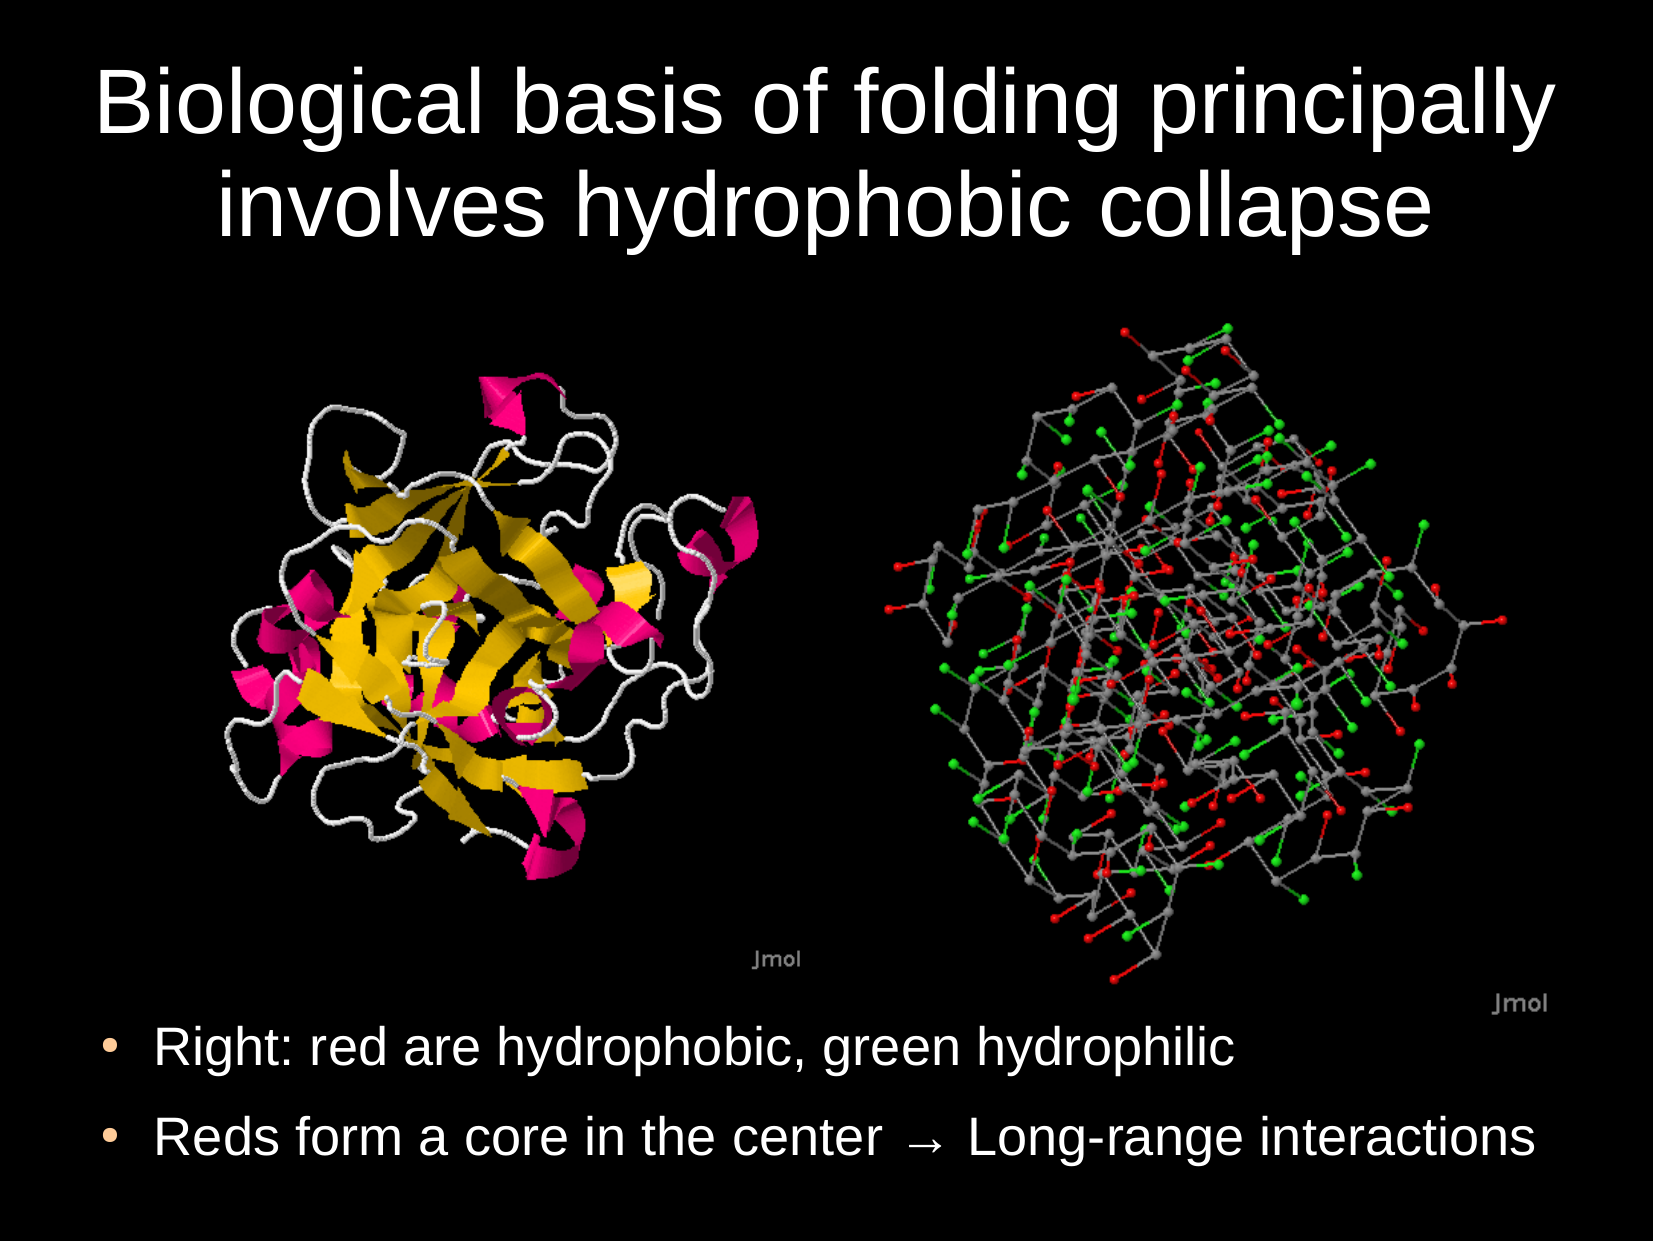

# Biological basis of folding principally involves hydrophobic collapse
Right: red are hydrophobic, green hydrophilic
Reds form a core in the center → Long-range interactions